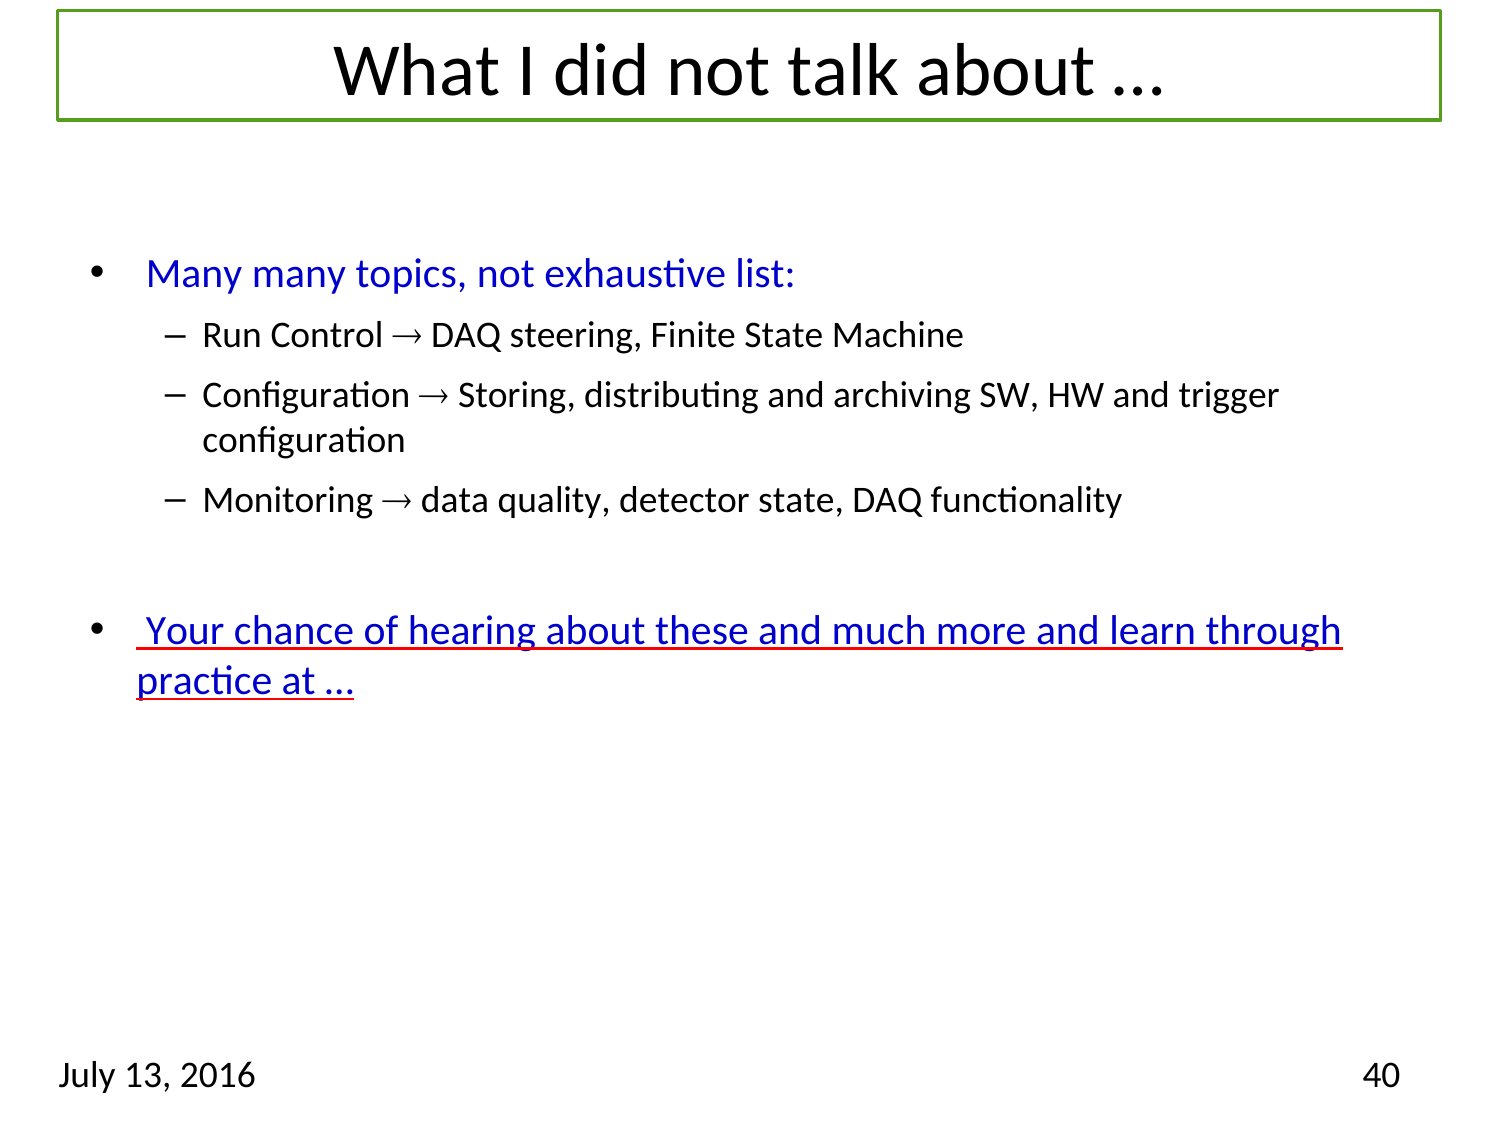

# What I did not talk about …
 Many many topics, not exhaustive list:
Run Control  DAQ steering, Finite State Machine
Configuration  Storing, distributing and archiving SW, HW and trigger configuration
Monitoring  data quality, detector state, DAQ functionality
 Your chance of hearing about these and much more and learn through practice at …
40